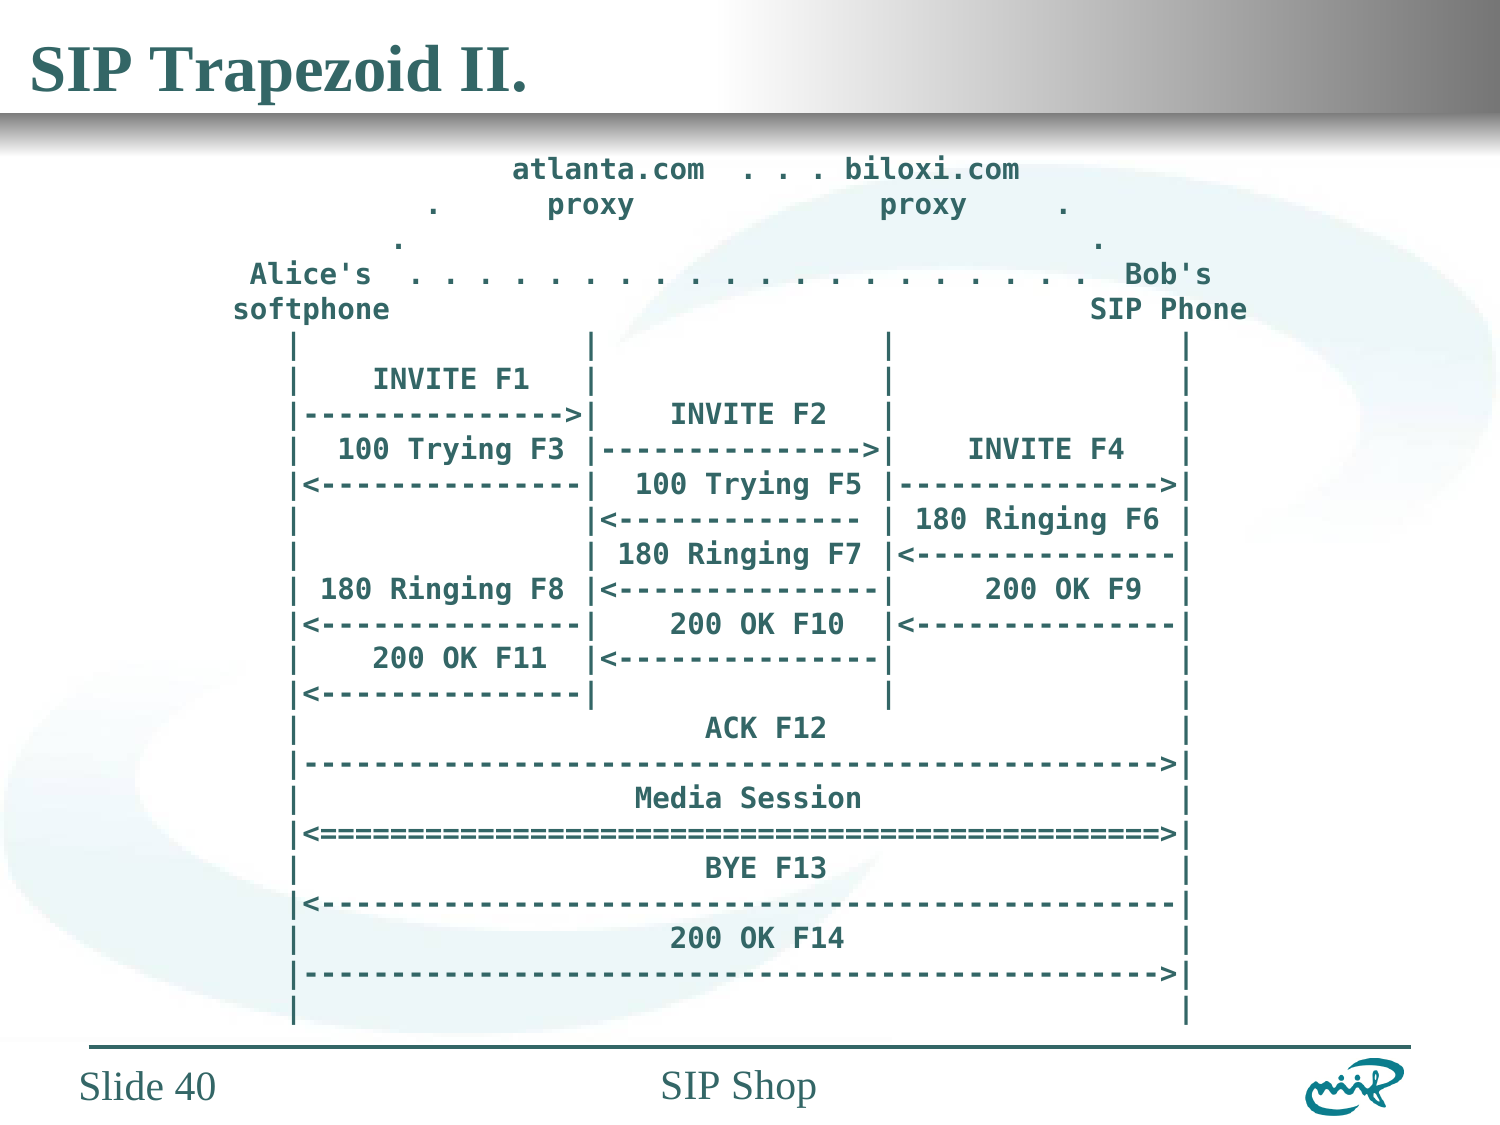

# SIP Trapezoid II.
 atlanta.com . . . biloxi.com
 . proxy proxy .
 . .
 Alice's . . . . . . . . . . . . . . . . . . . . Bob's
 softphone SIP Phone
 | | | |
 | INVITE F1 | | |
 |--------------->| INVITE F2 | |
 | 100 Trying F3 |--------------->| INVITE F4 |
 |<---------------| 100 Trying F5 |--------------->|
 | |<-------------- | 180 Ringing F6 |
 | | 180 Ringing F7 |<---------------|
 | 180 Ringing F8 |<---------------| 200 OK F9 |
 |<---------------| 200 OK F10 |<---------------|
 | 200 OK F11 |<---------------| |
 |<---------------| | |
 | ACK F12 |
 |------------------------------------------------->|
 | Media Session |
 |<================================================>|
 | BYE F13 |
 |<-------------------------------------------------|
 | 200 OK F14 |
 |------------------------------------------------->|
 | |
40